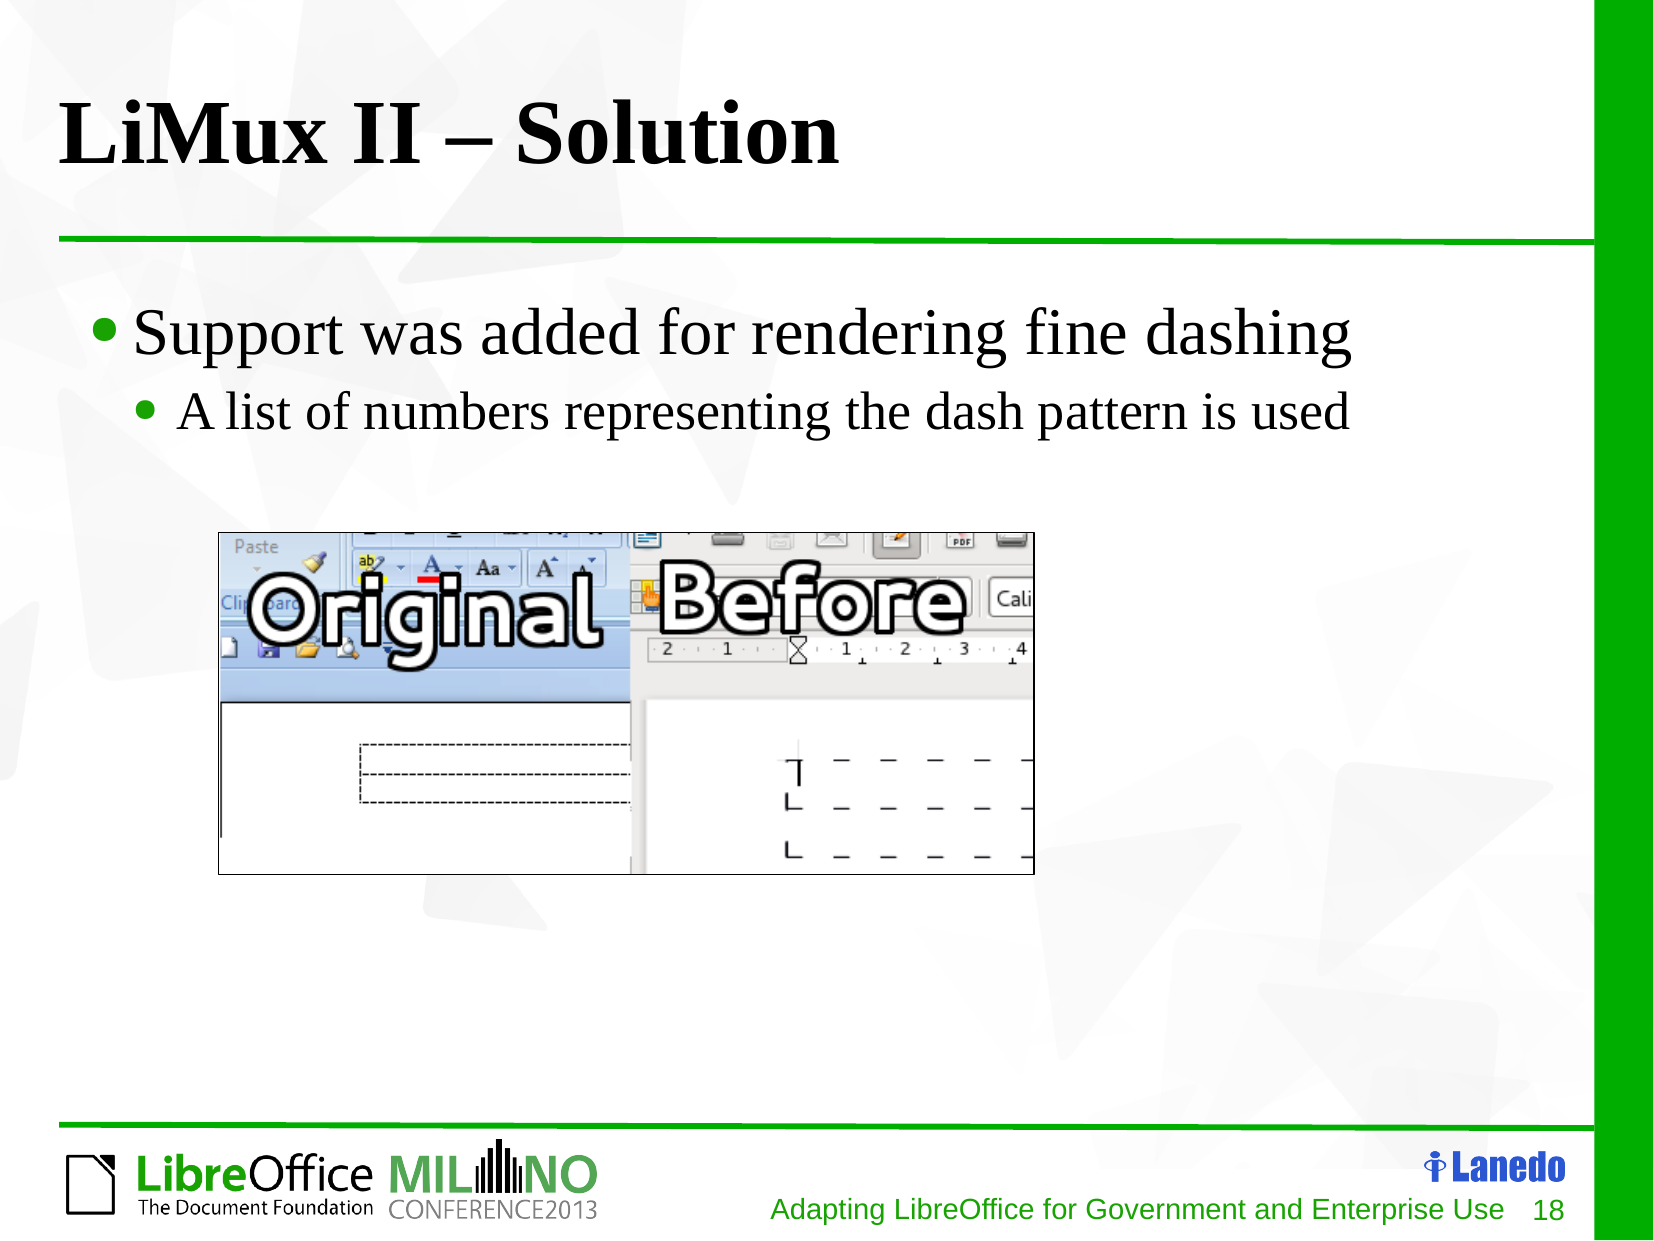

# LiMux II – Solution
Support was added for rendering fine dashing
A list of numbers representing the dash pattern is used
Adapting LibreOffice for Government and Enterprise Use
18